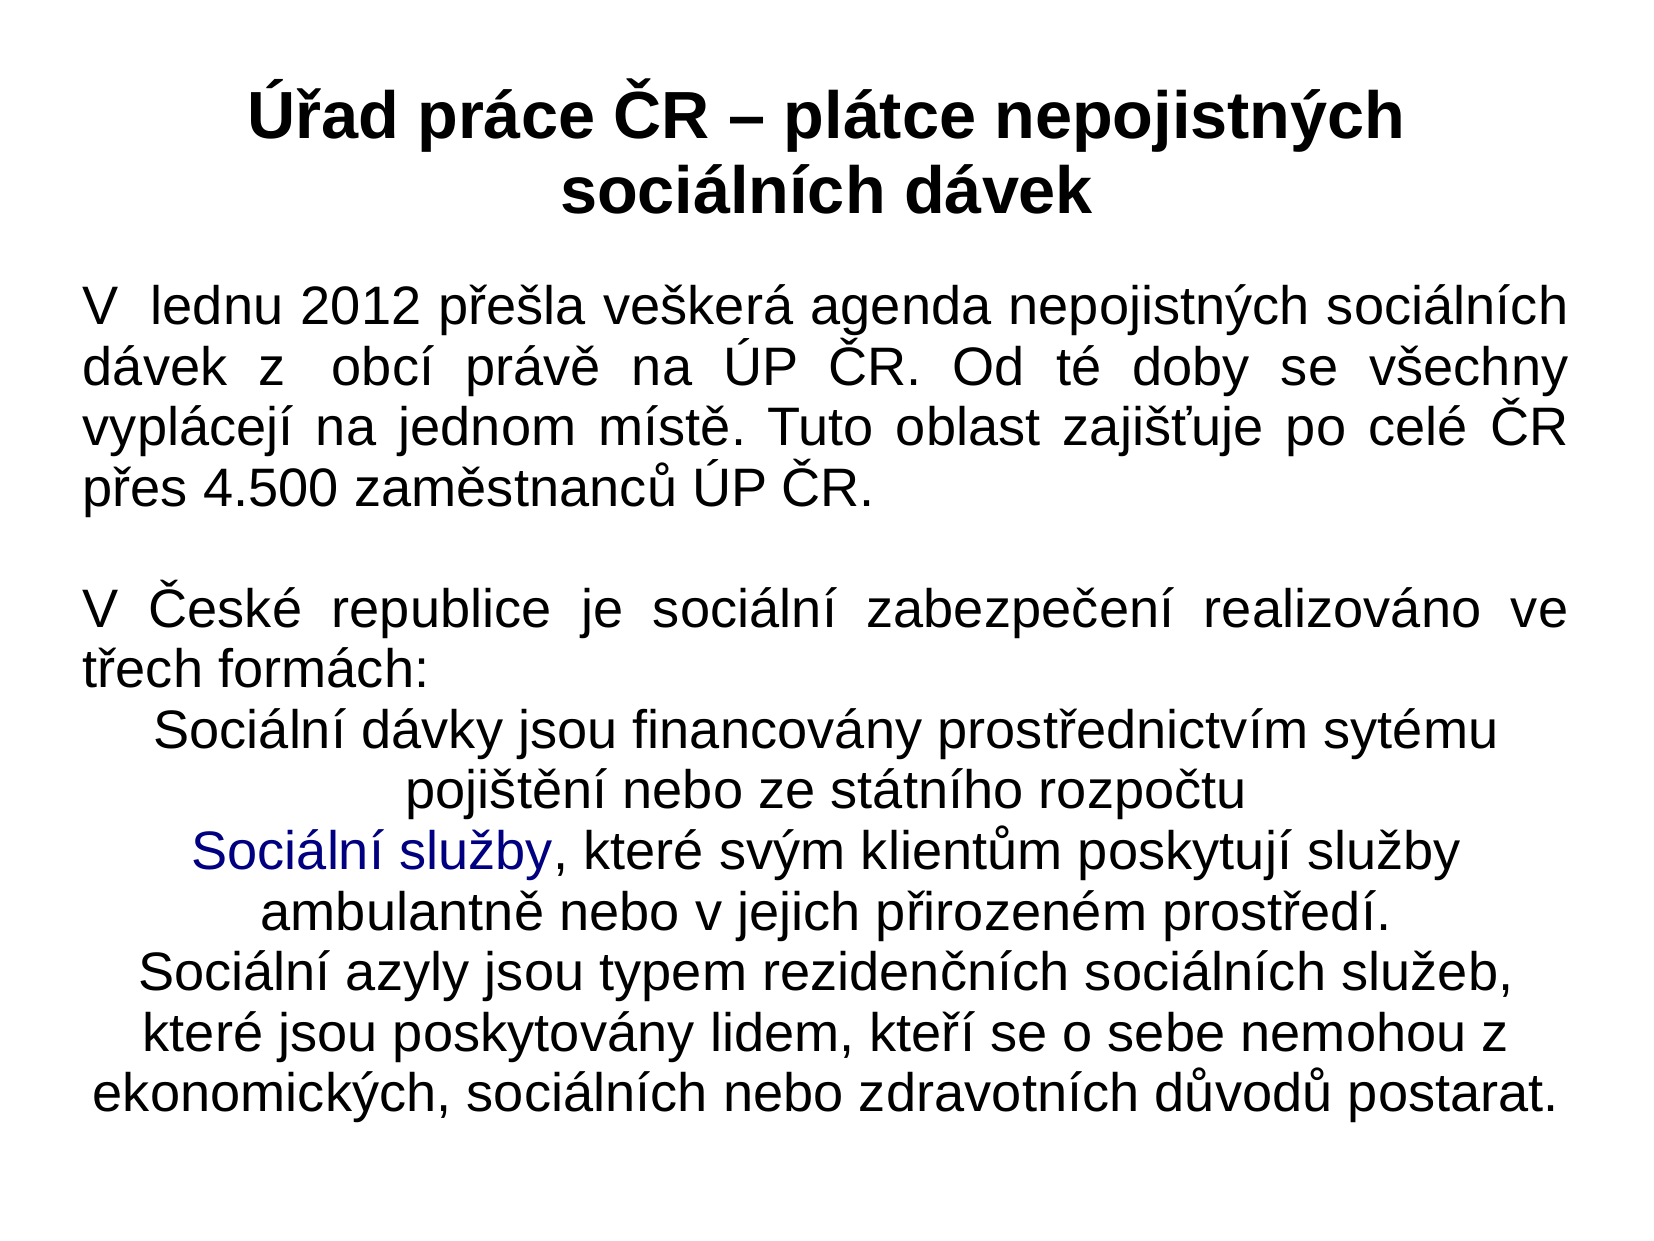

# Úřad práce ČR – plátce nepojistných sociálních dávek
V  lednu 2012 přešla veškerá agenda nepojistných sociálních dávek z  obcí právě na ÚP ČR. Od té doby se všechny vyplácejí na jednom místě. Tuto oblast zajišťuje po celé ČR přes 4.500 zaměstnanců ÚP ČR.
V České republice je sociální zabezpečení realizováno ve třech formách:
Sociální dávky jsou financovány prostřednictvím sytému pojištění nebo ze státního rozpočtu
Sociální služby, které svým klientům poskytují služby ambulantně nebo v jejich přirozeném prostředí.
Sociální azyly jsou typem rezidenčních sociálních služeb, které jsou poskytovány lidem, kteří se o sebe nemohou z ekonomických, sociálních nebo zdravotních důvodů postarat.